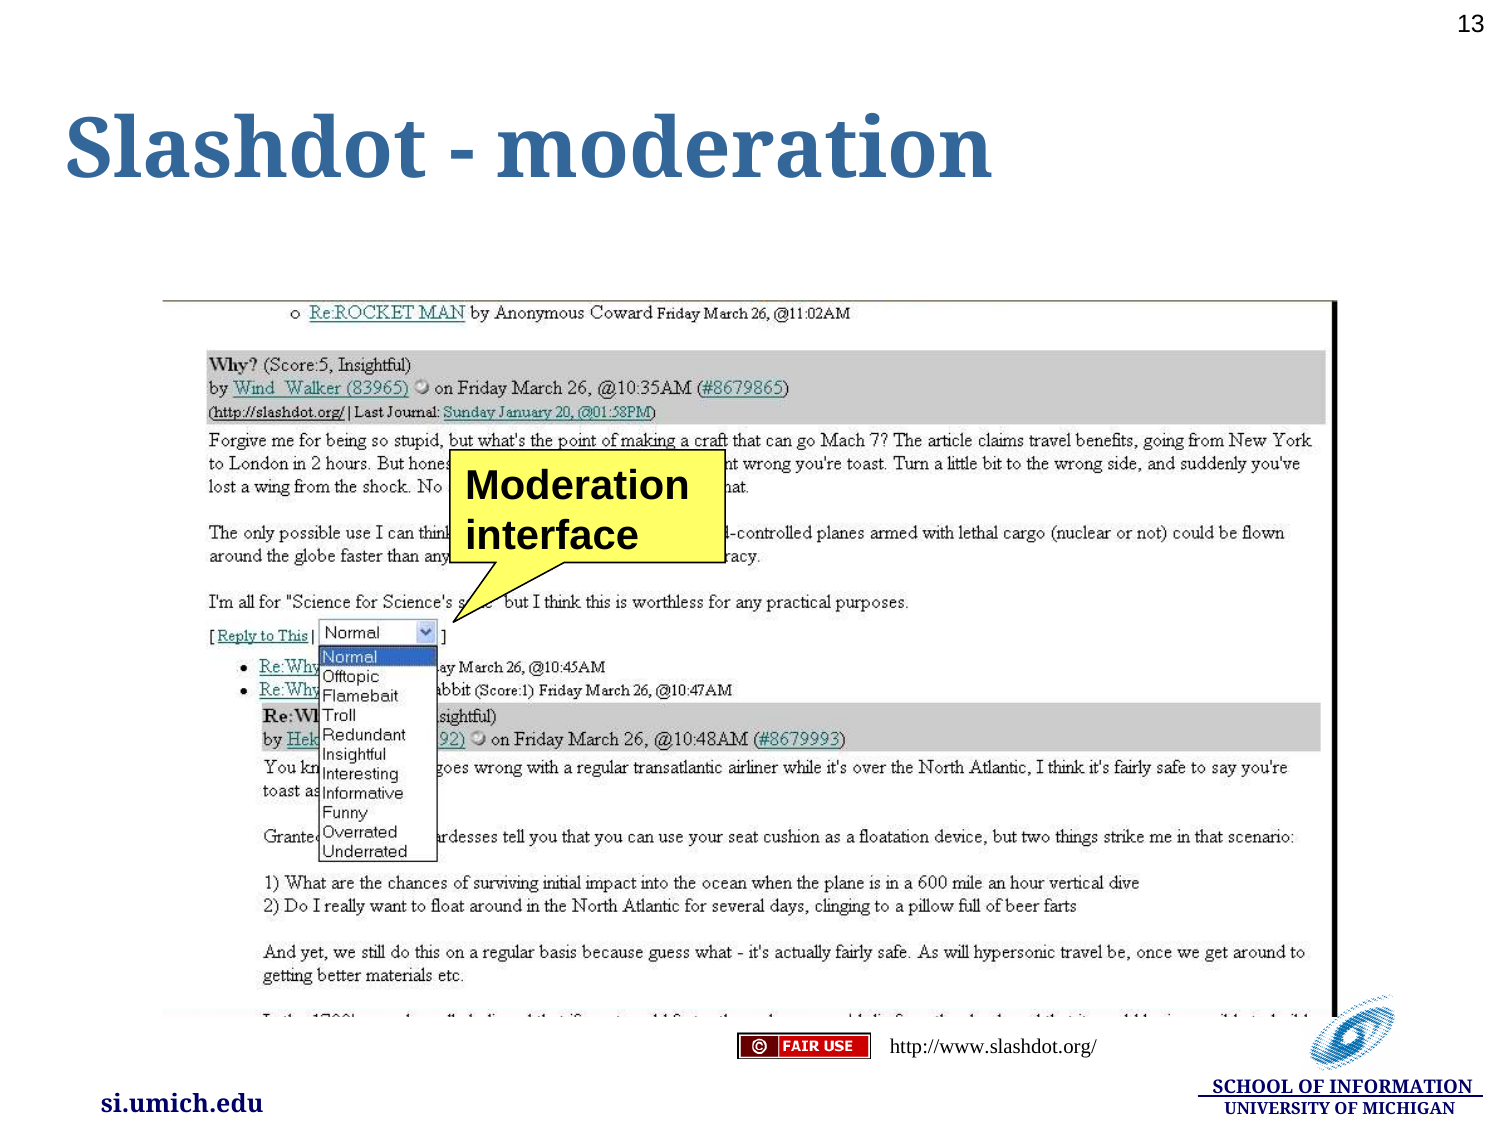

# Slashdot - moderation
Moderation interface
http://www.slashdot.org/